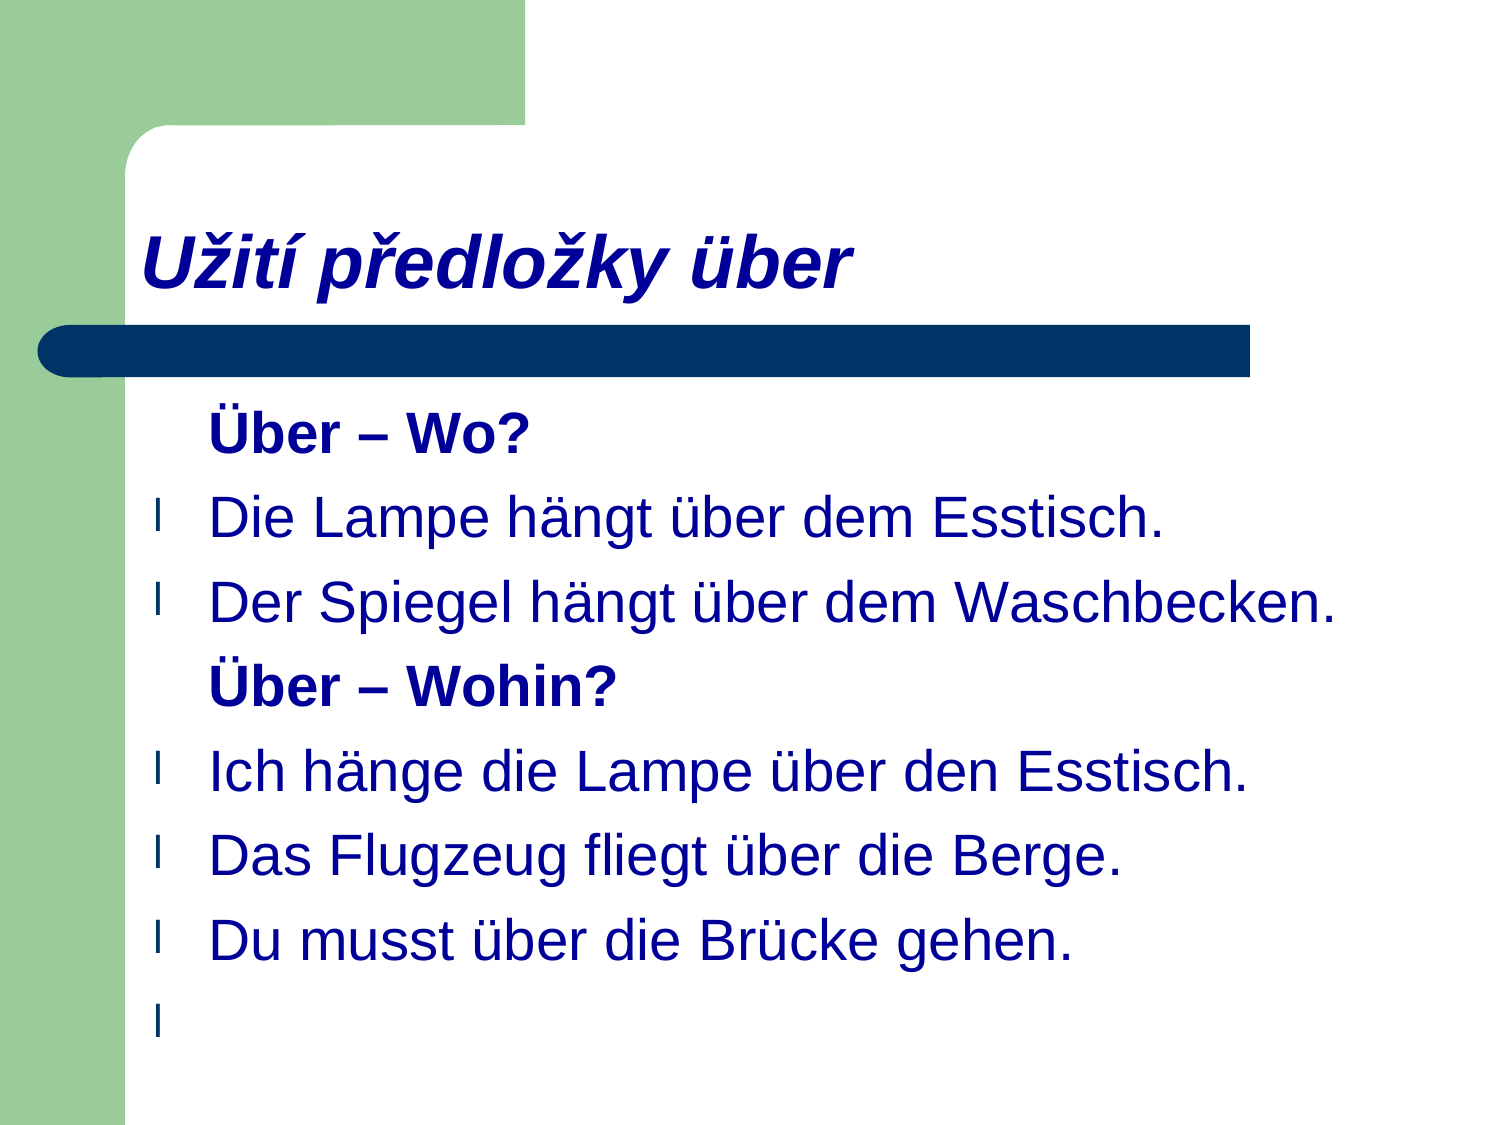

# Užití předložky über
Über – Wo?
Die Lampe hängt über dem Esstisch.
Der Spiegel hängt über dem Waschbecken.
Über – Wohin?
Ich hänge die Lampe über den Esstisch.
Das Flugzeug fliegt über die Berge.
Du musst über die Brücke gehen.